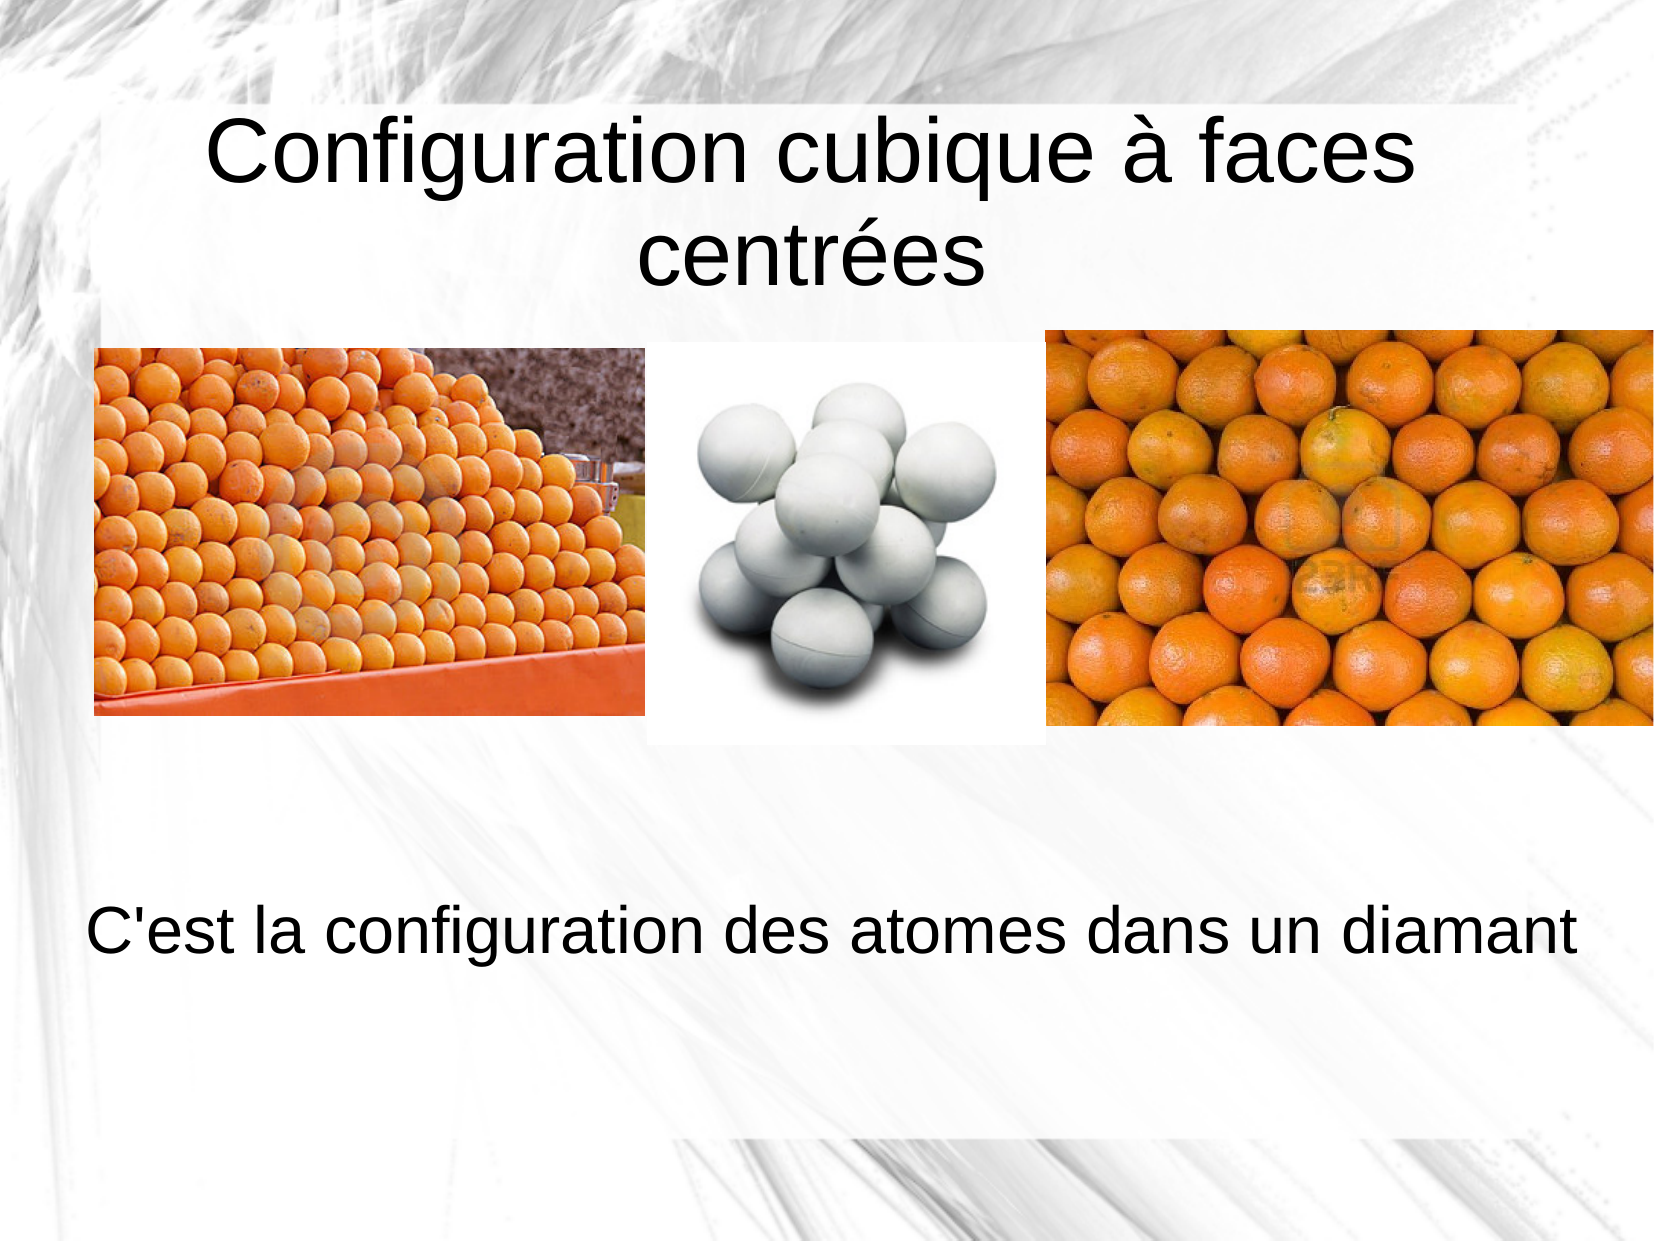

# Configuration cubique à faces centrées
C'est la configuration des atomes dans un diamant